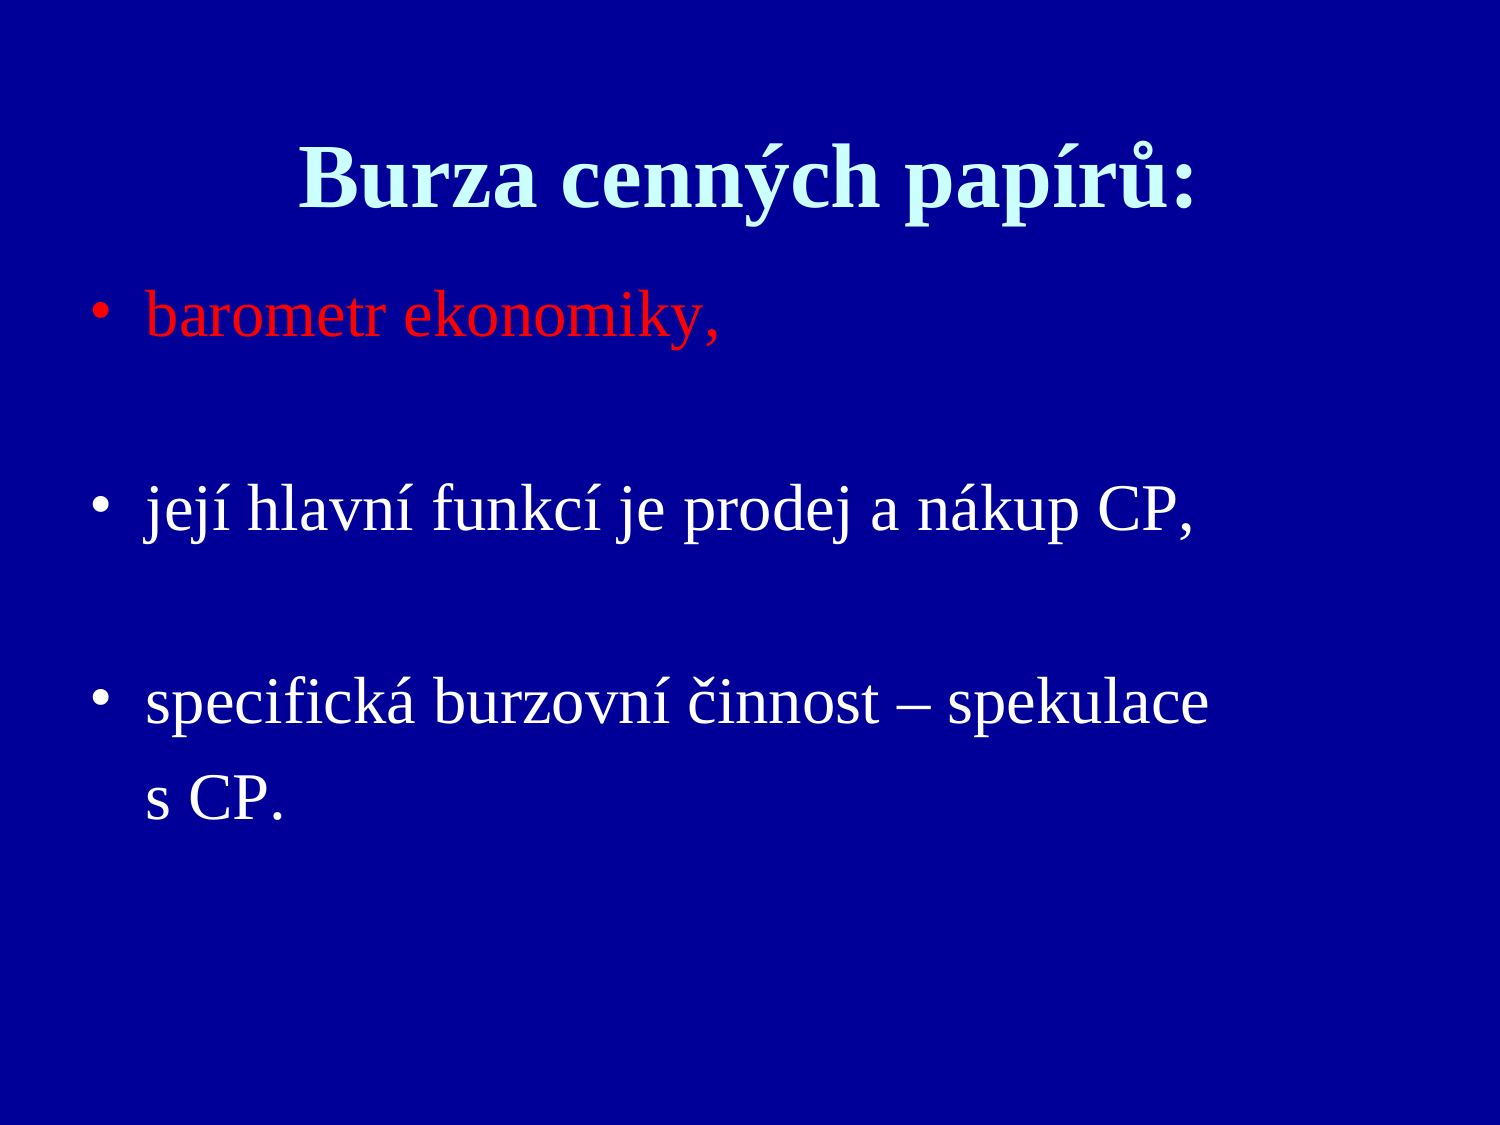

# Burza cenných papírů:
barometr ekonomiky,
její hlavní funkcí je prodej a nákup CP,
specifická burzovní činnost – spekulace
	s CP.